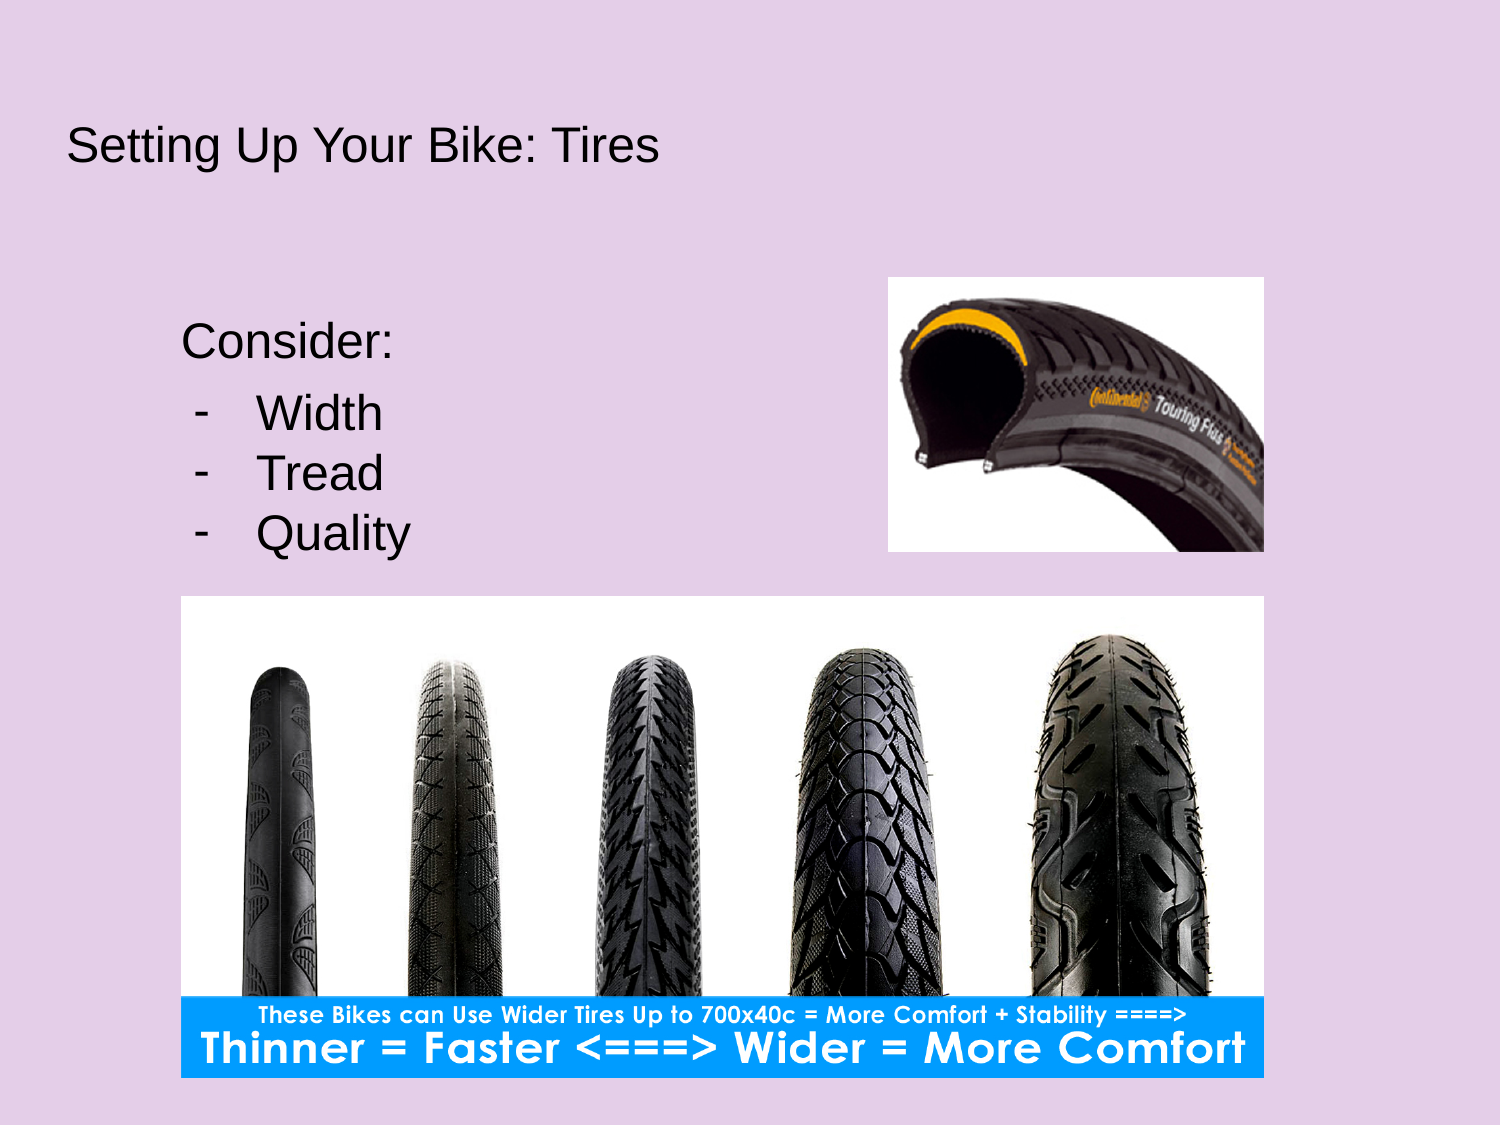

# Setting Up Your Bike: Tires
Consider:
Width
Tread
Quality